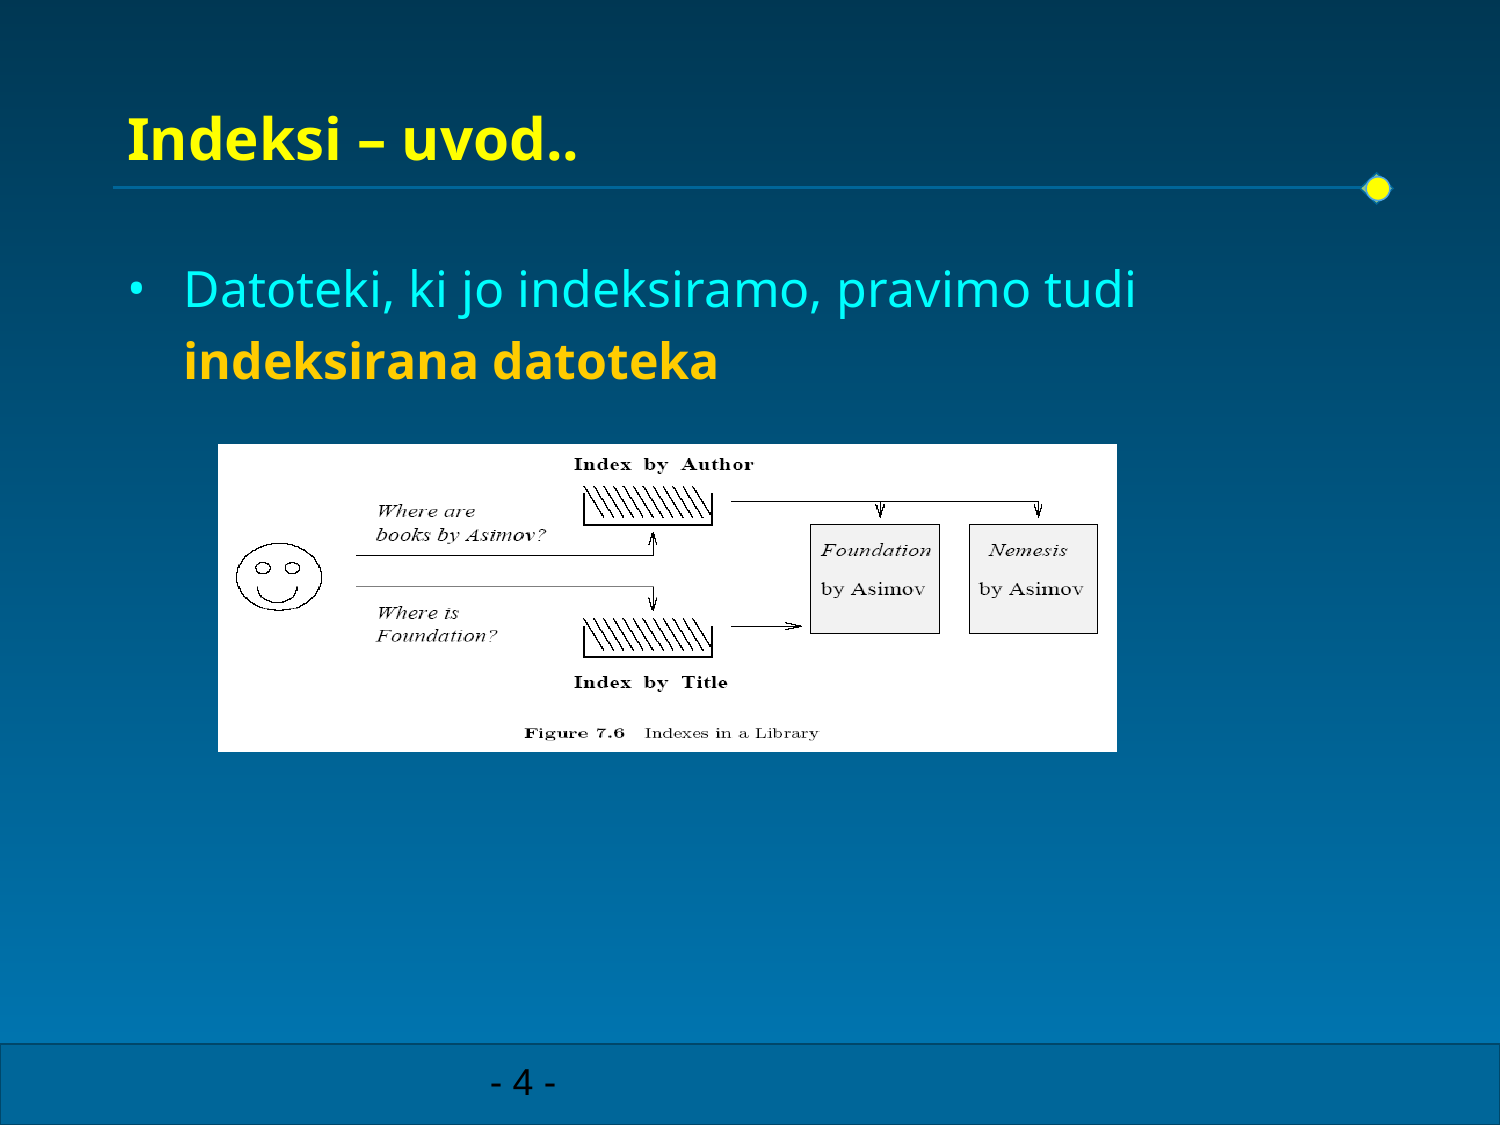

# Indeksi – uvod..
Datoteki, ki jo indeksiramo, pravimo tudi indeksirana datoteka